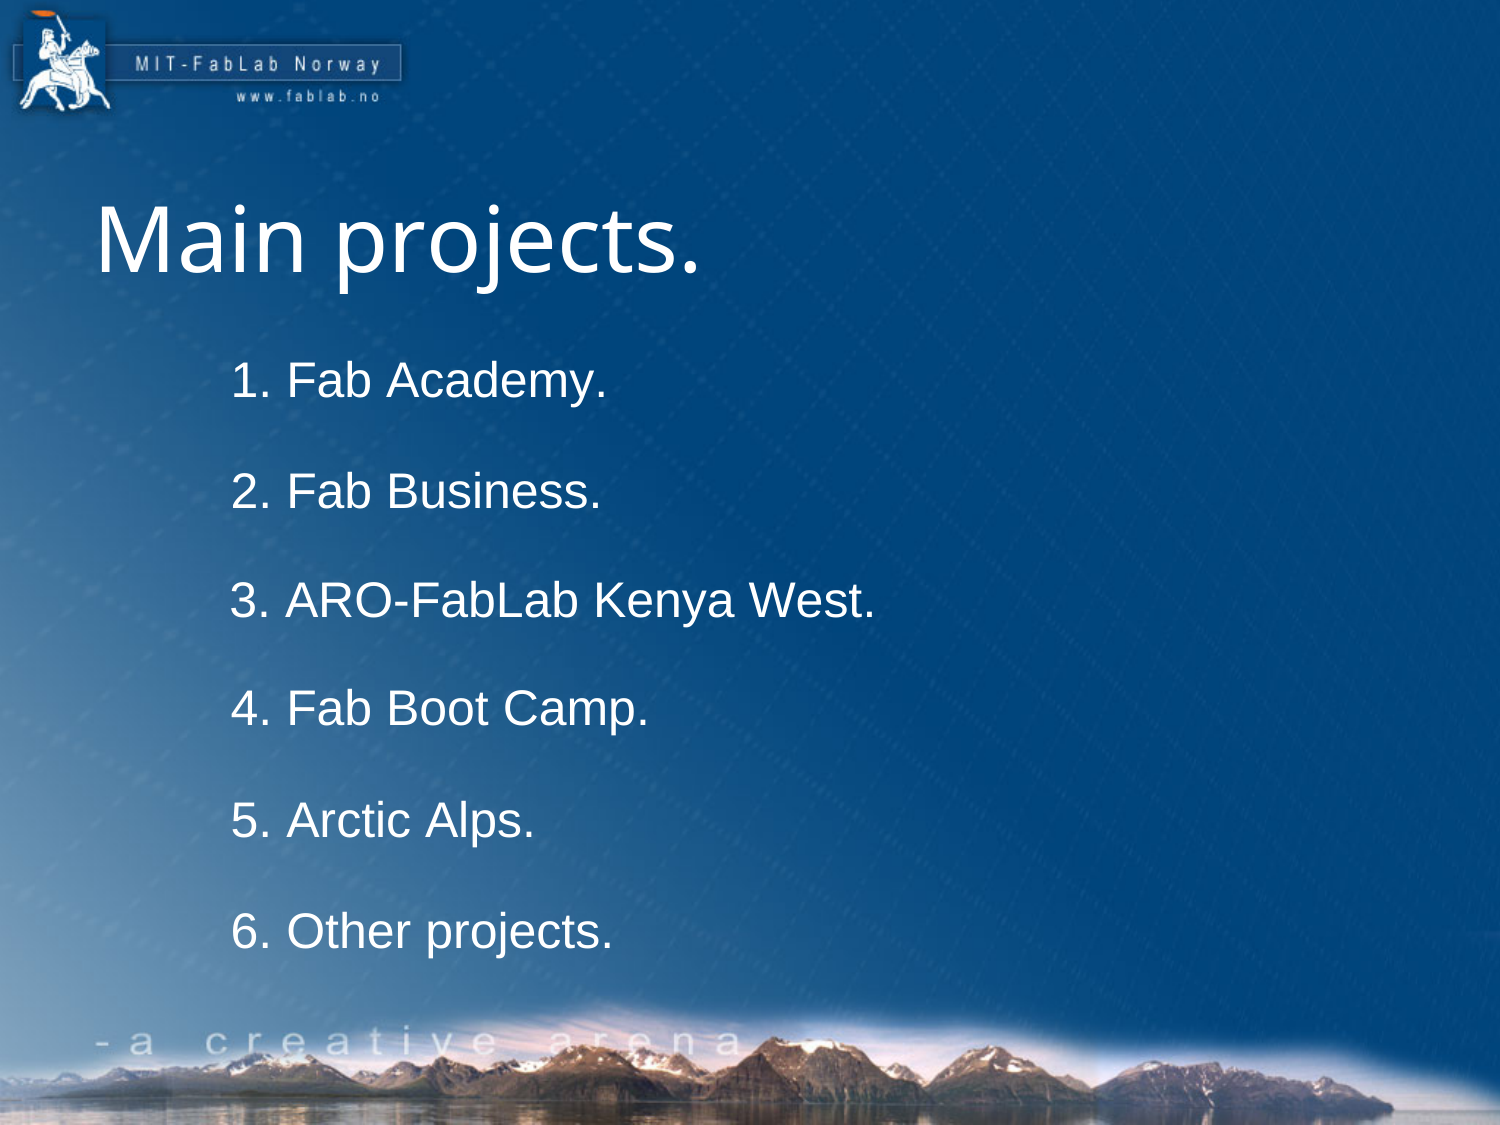

Main projects.
1. Fab Academy.
2. Fab Business.
	3. ARO-FabLab Kenya West.
4. Fab Boot Camp.
5. Arctic Alps.
6. Other projects.